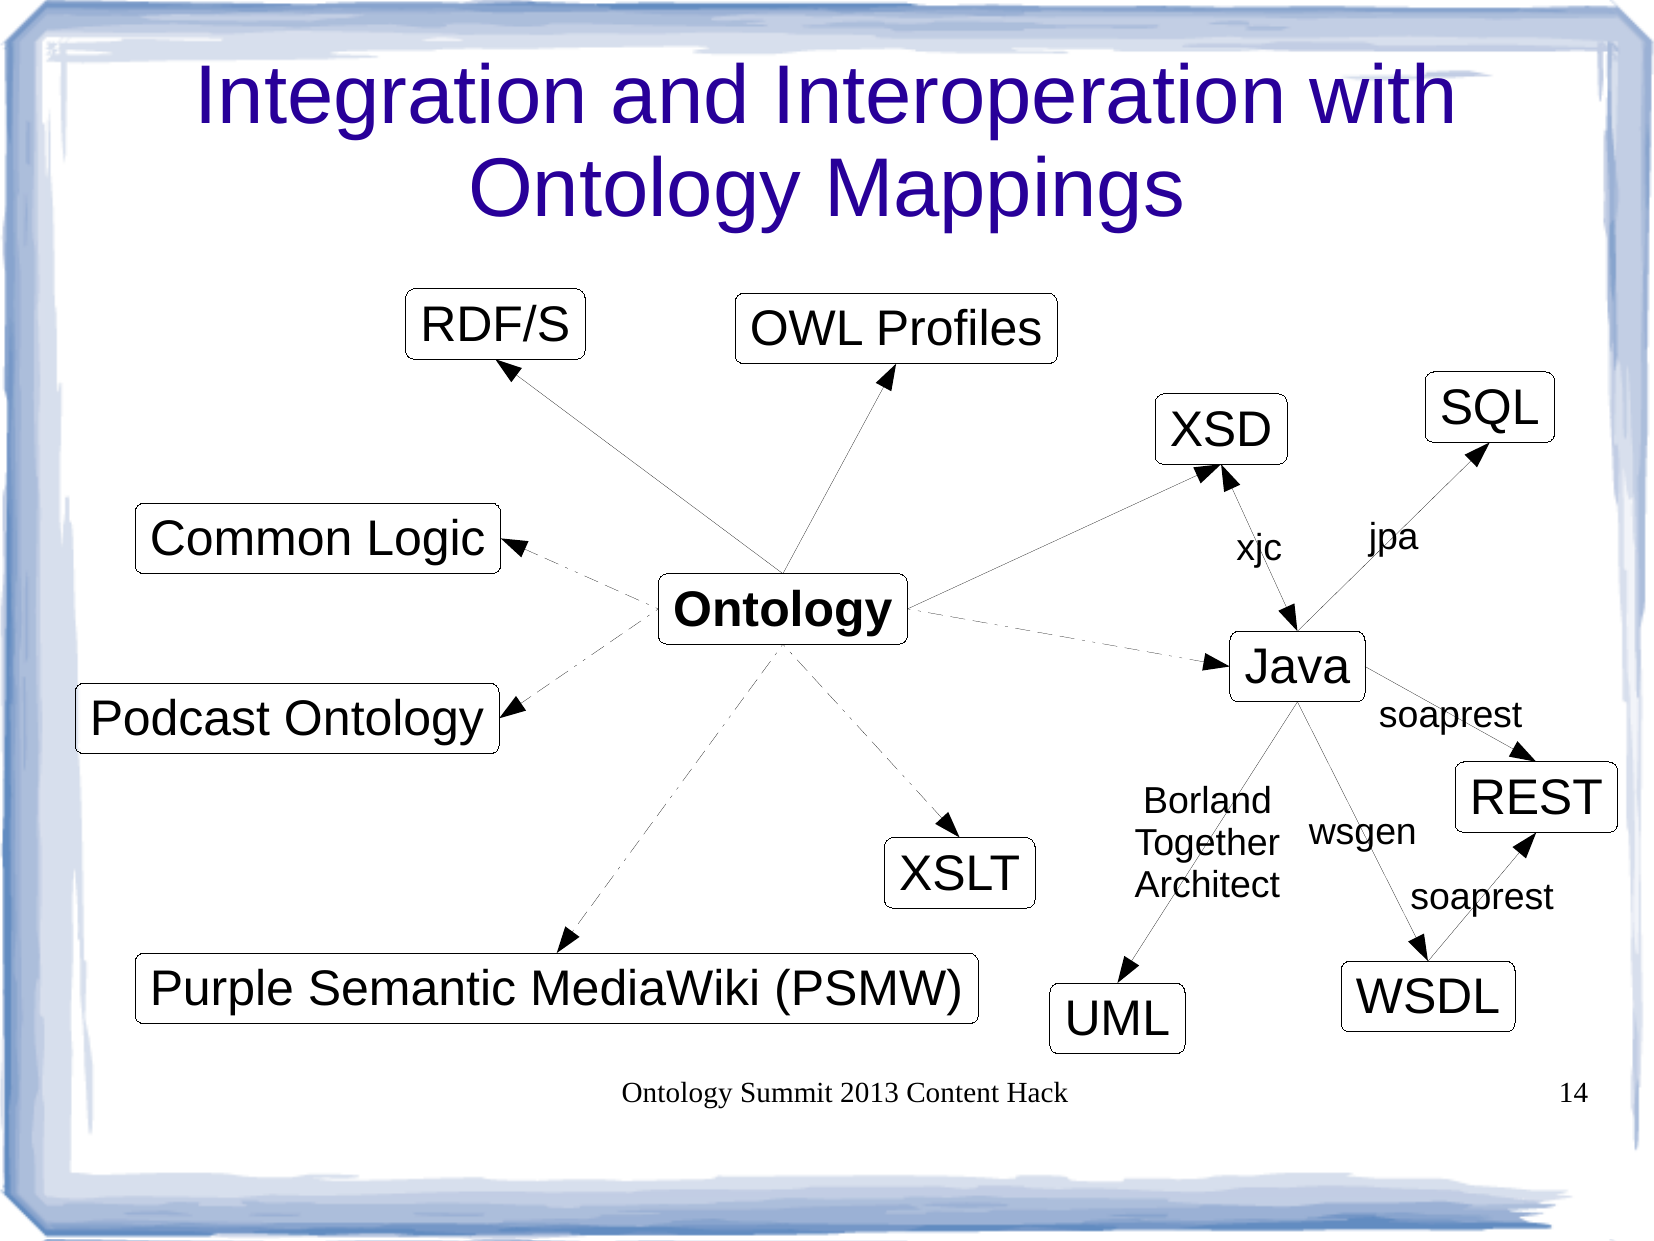

# Integration and Interoperation with Ontology Mappings
RDF/S
OWL Profiles
SQL
XSD
Common Logic
Ontology
Java
Podcast Ontology
REST
XSLT
Purple Semantic MediaWiki (PSMW)
WSDL
UML
Ontology Summit 2013 Content Hack
14